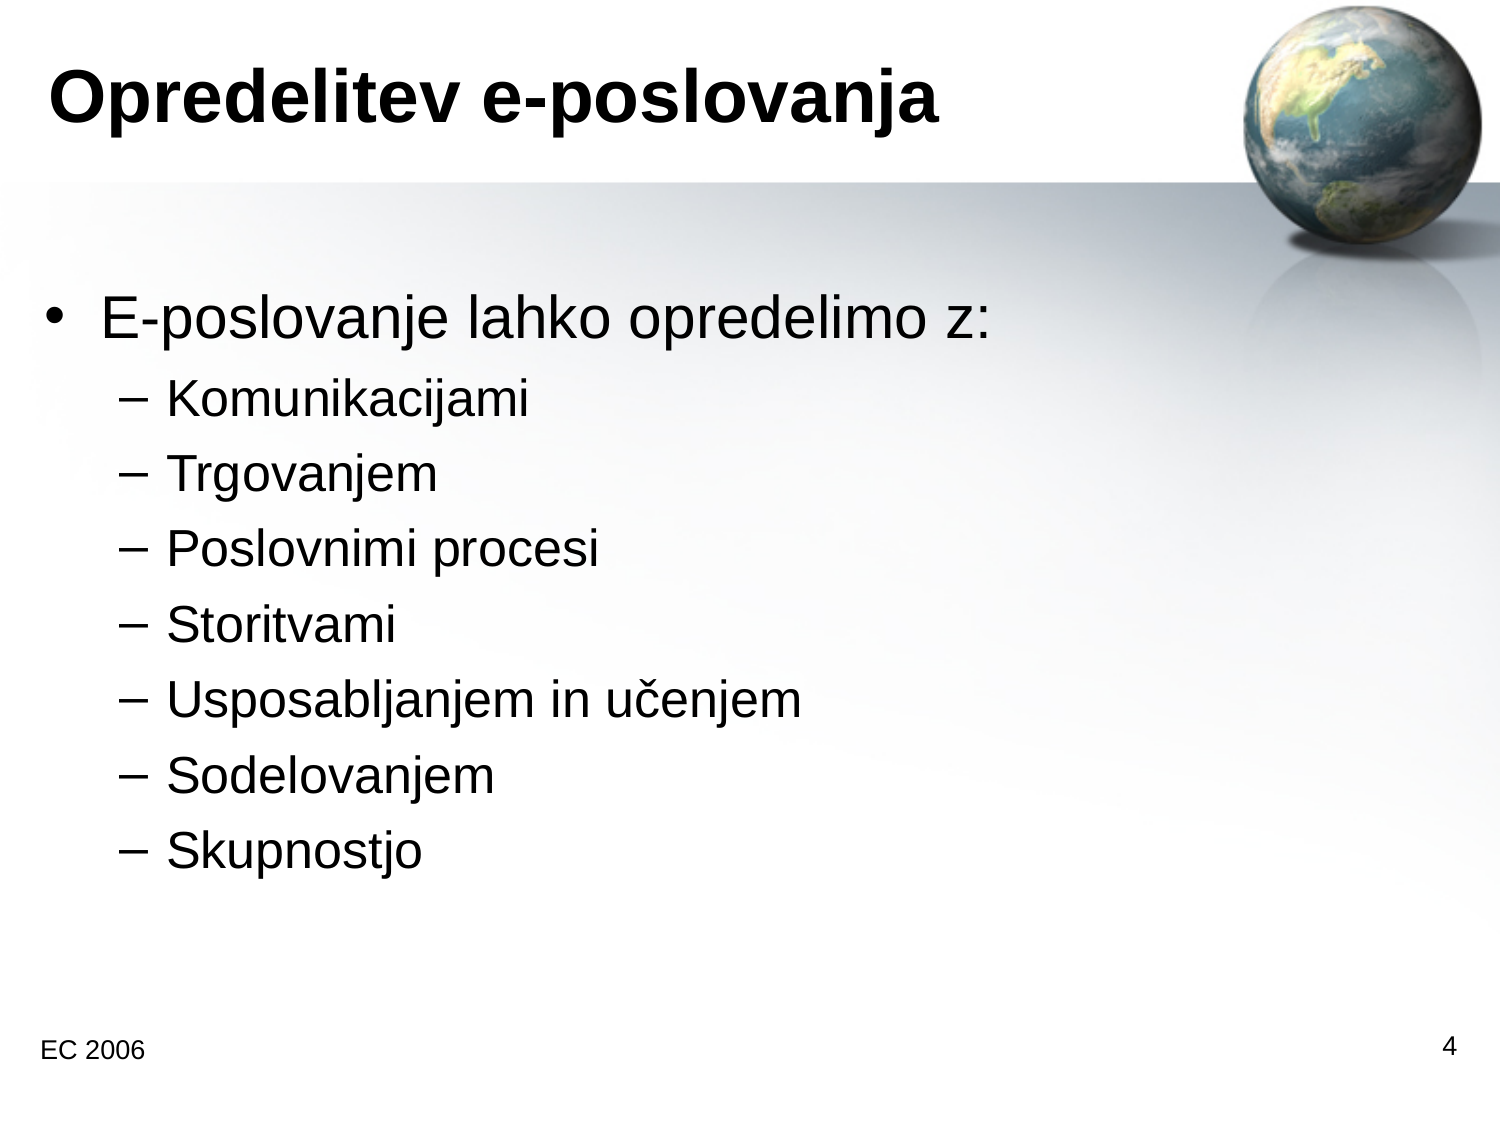

# Opredelitev e-poslovanja
E-poslovanje lahko opredelimo z:
Komunikacijami
Trgovanjem
Poslovnimi procesi
Storitvami
Usposabljanjem in učenjem
Sodelovanjem
Skupnostjo
EC 2006